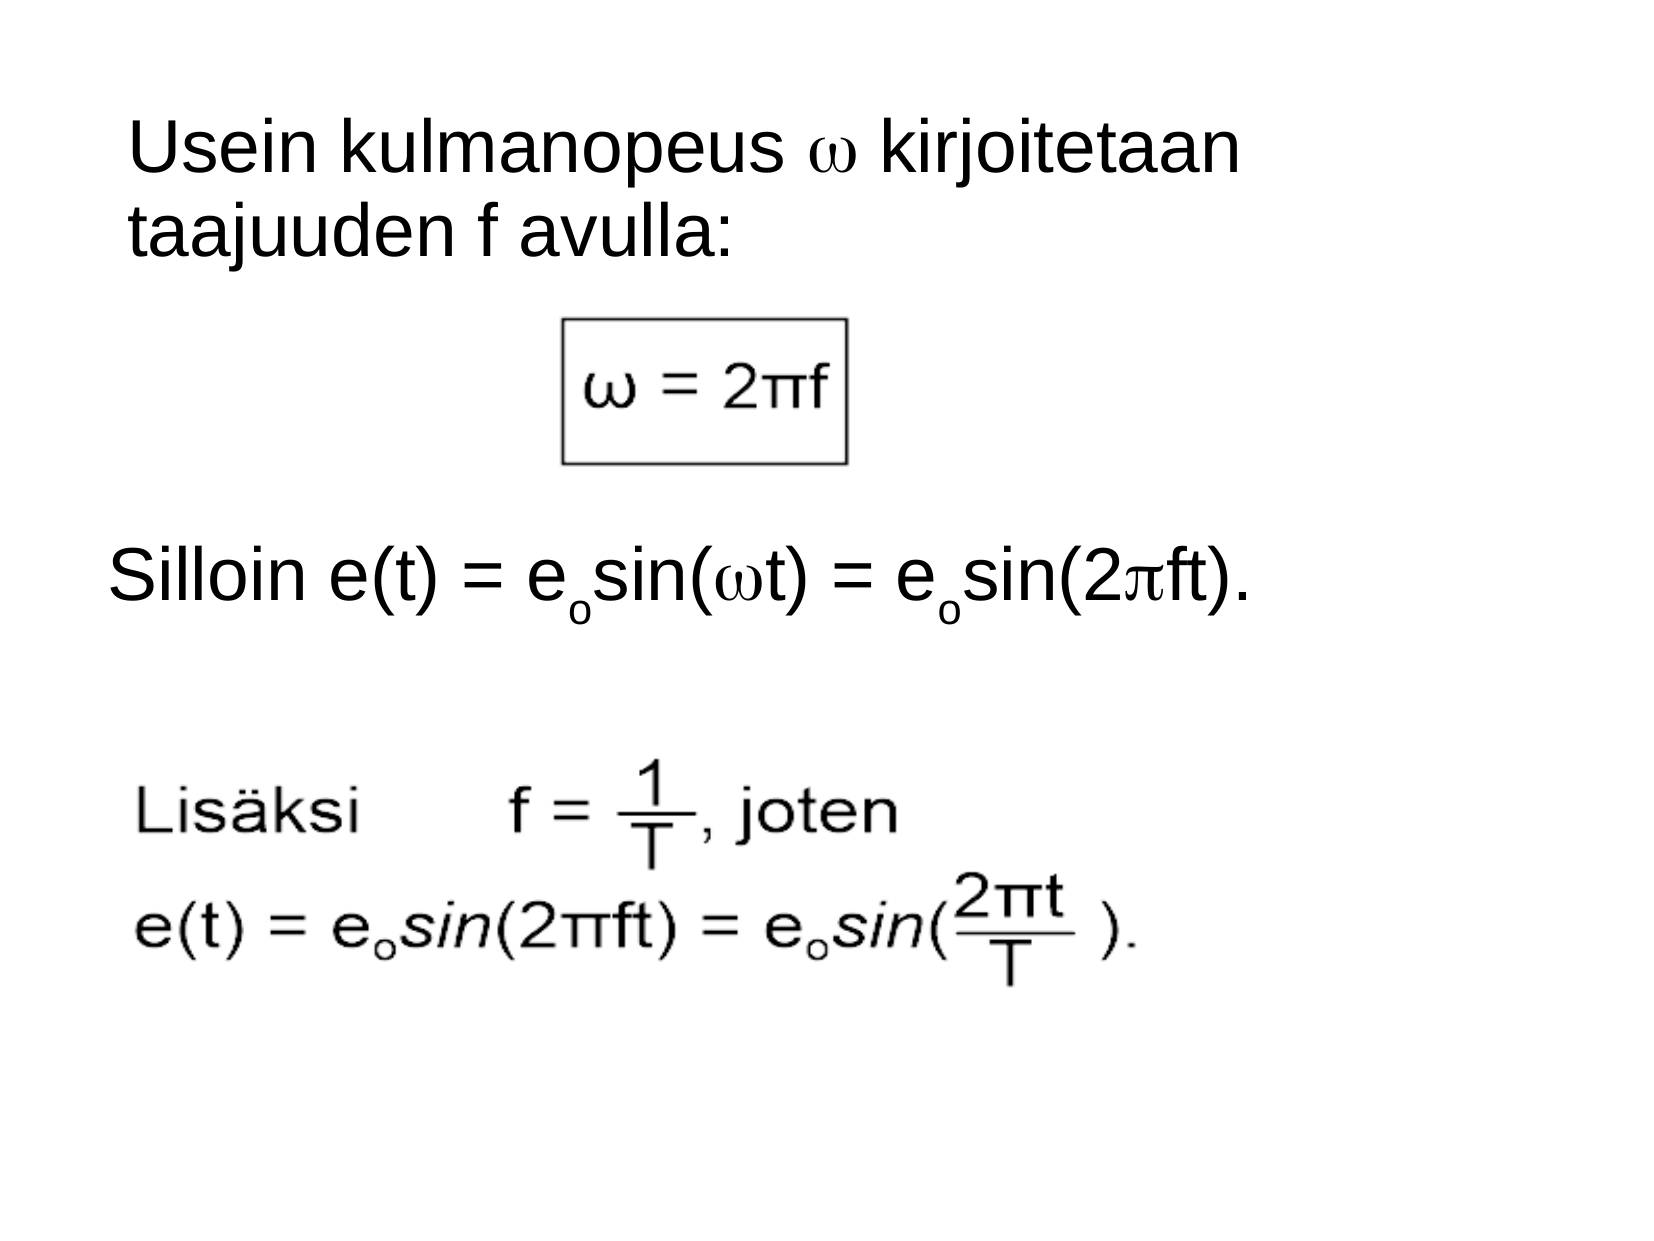

Usein kulmanopeus w kirjoitetaan taajuuden f avulla:
Silloin e(t) = eosin(wt) = eosin(2pft).